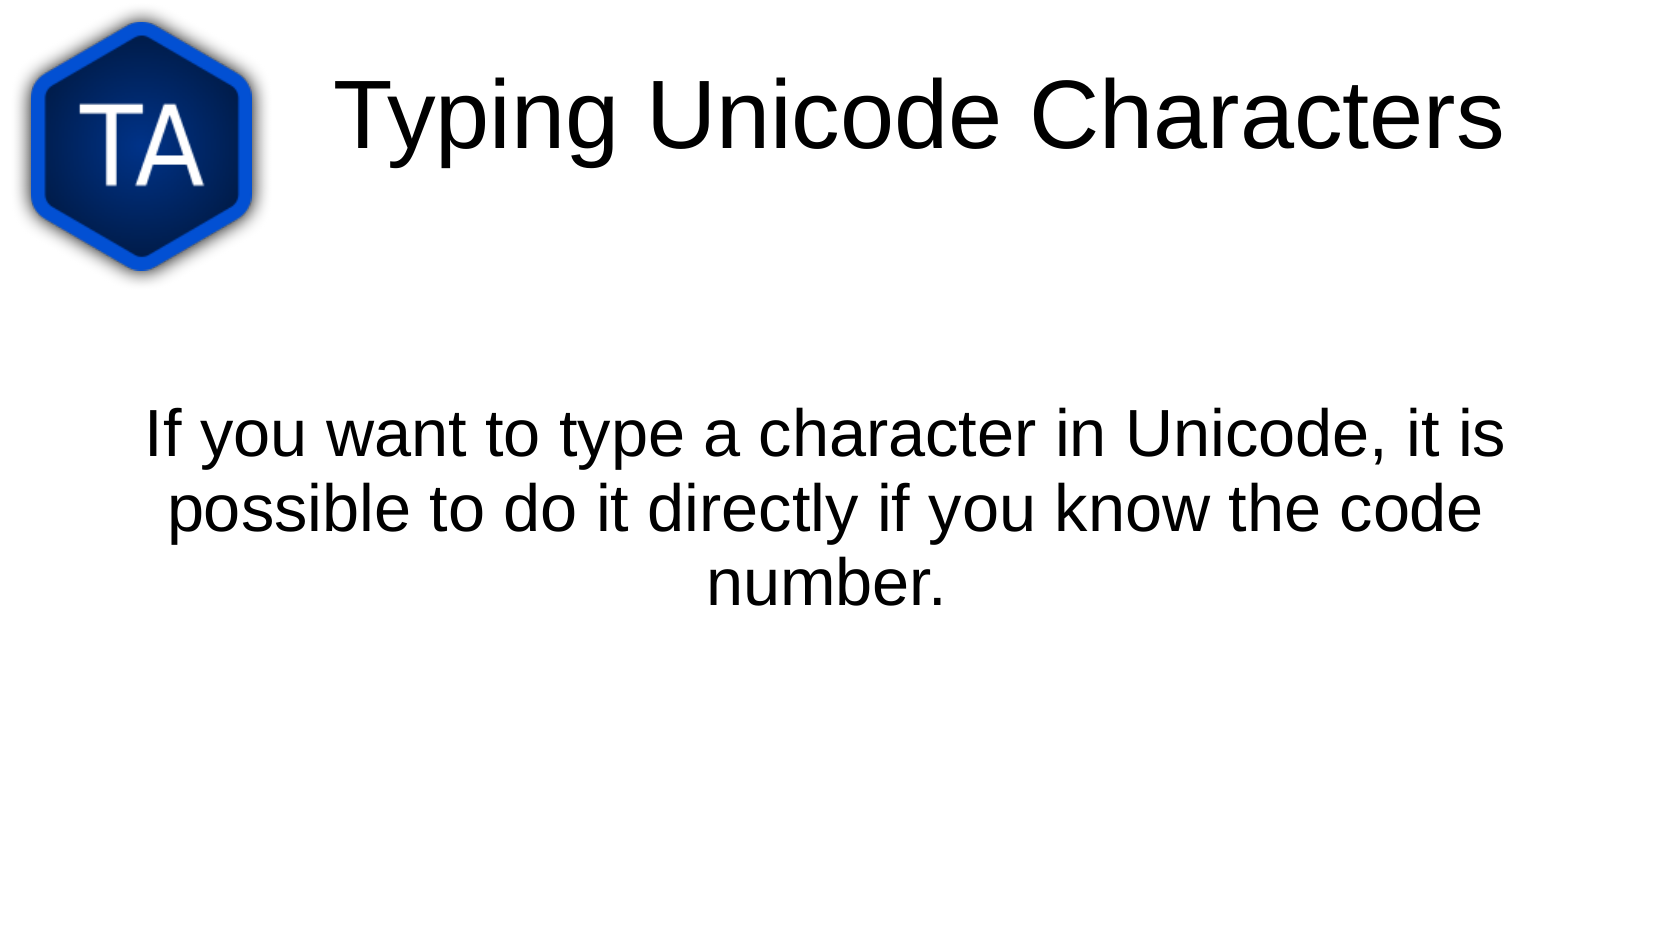

# Typing Unicode Characters
If you want to type a character in Unicode, it is possible to do it directly if you know the code number.